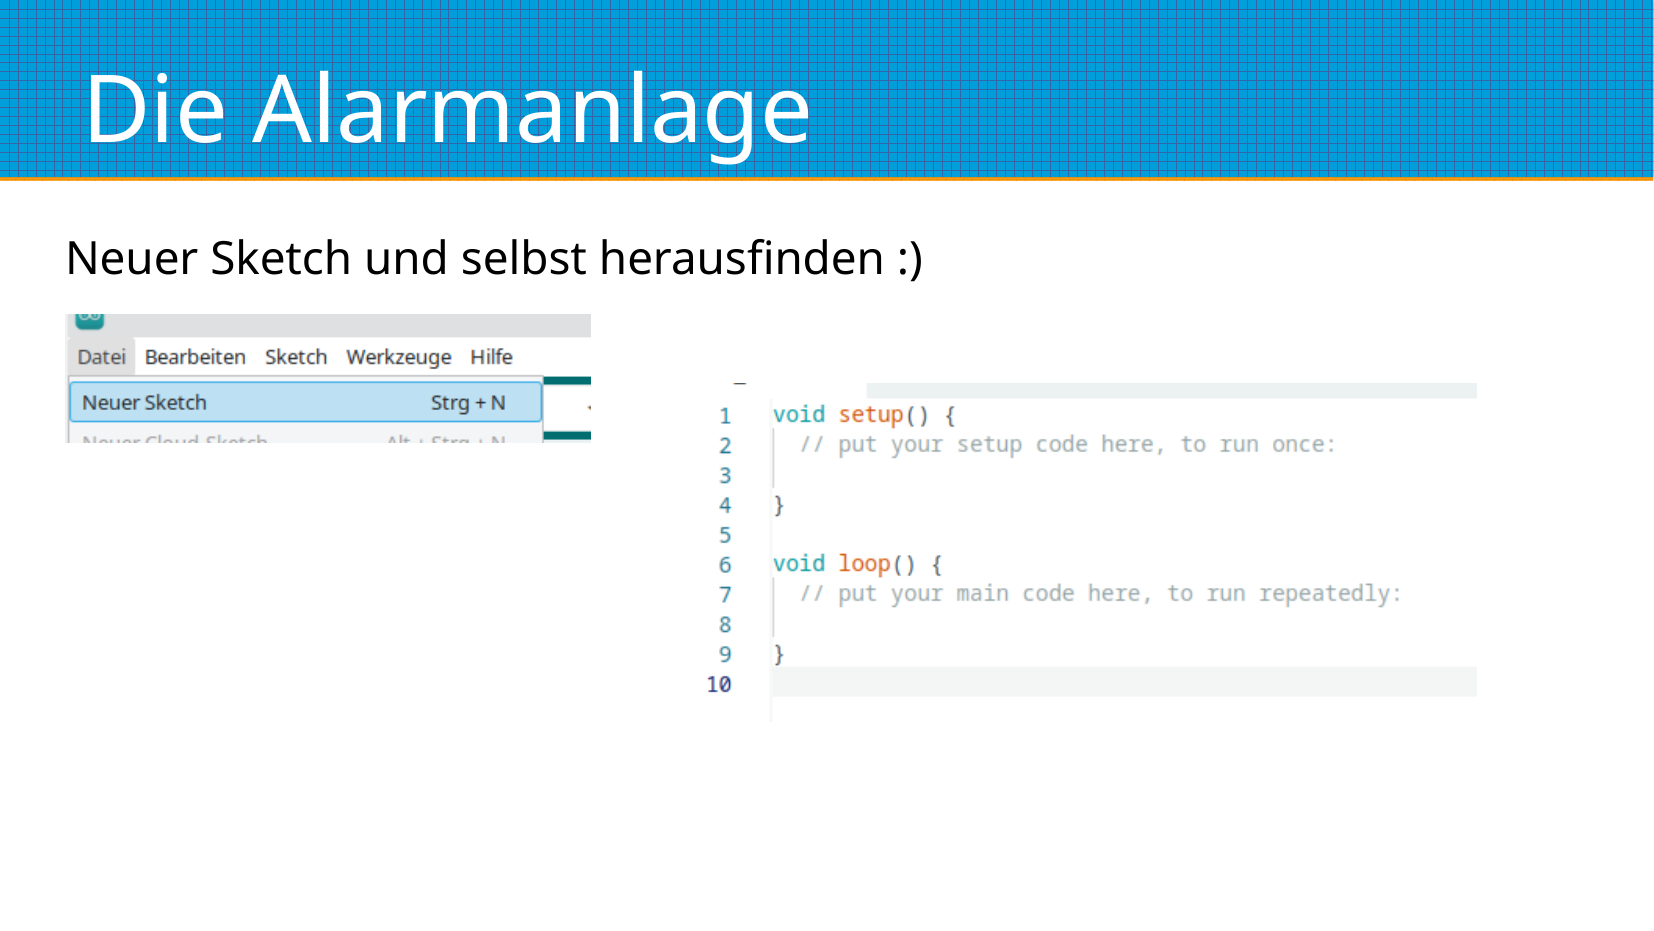

# Die Alarmanlage
Neuer Sketch und selbst herausfinden :)